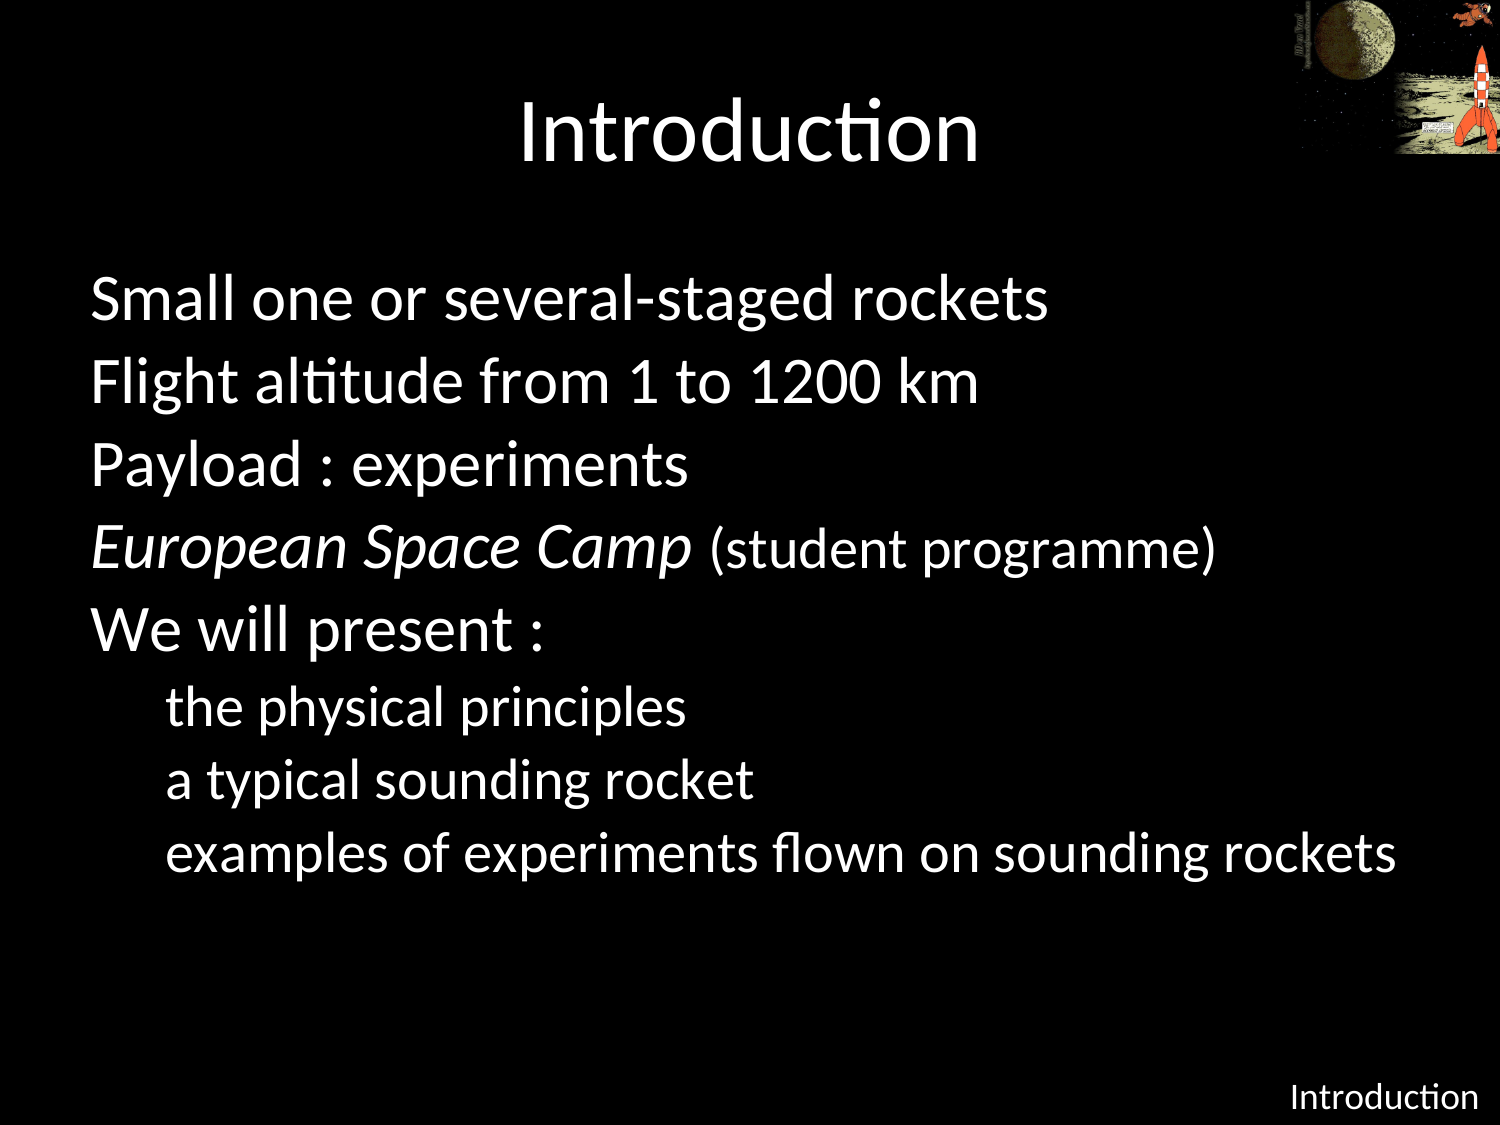

# Introduction
Small one or several-staged rockets
Flight altitude from 1 to 1200 km
Payload : experiments
European Space Camp (student programme)
We will present :
the physical principles
a typical sounding rocket
examples of experiments flown on sounding rockets
Introduction